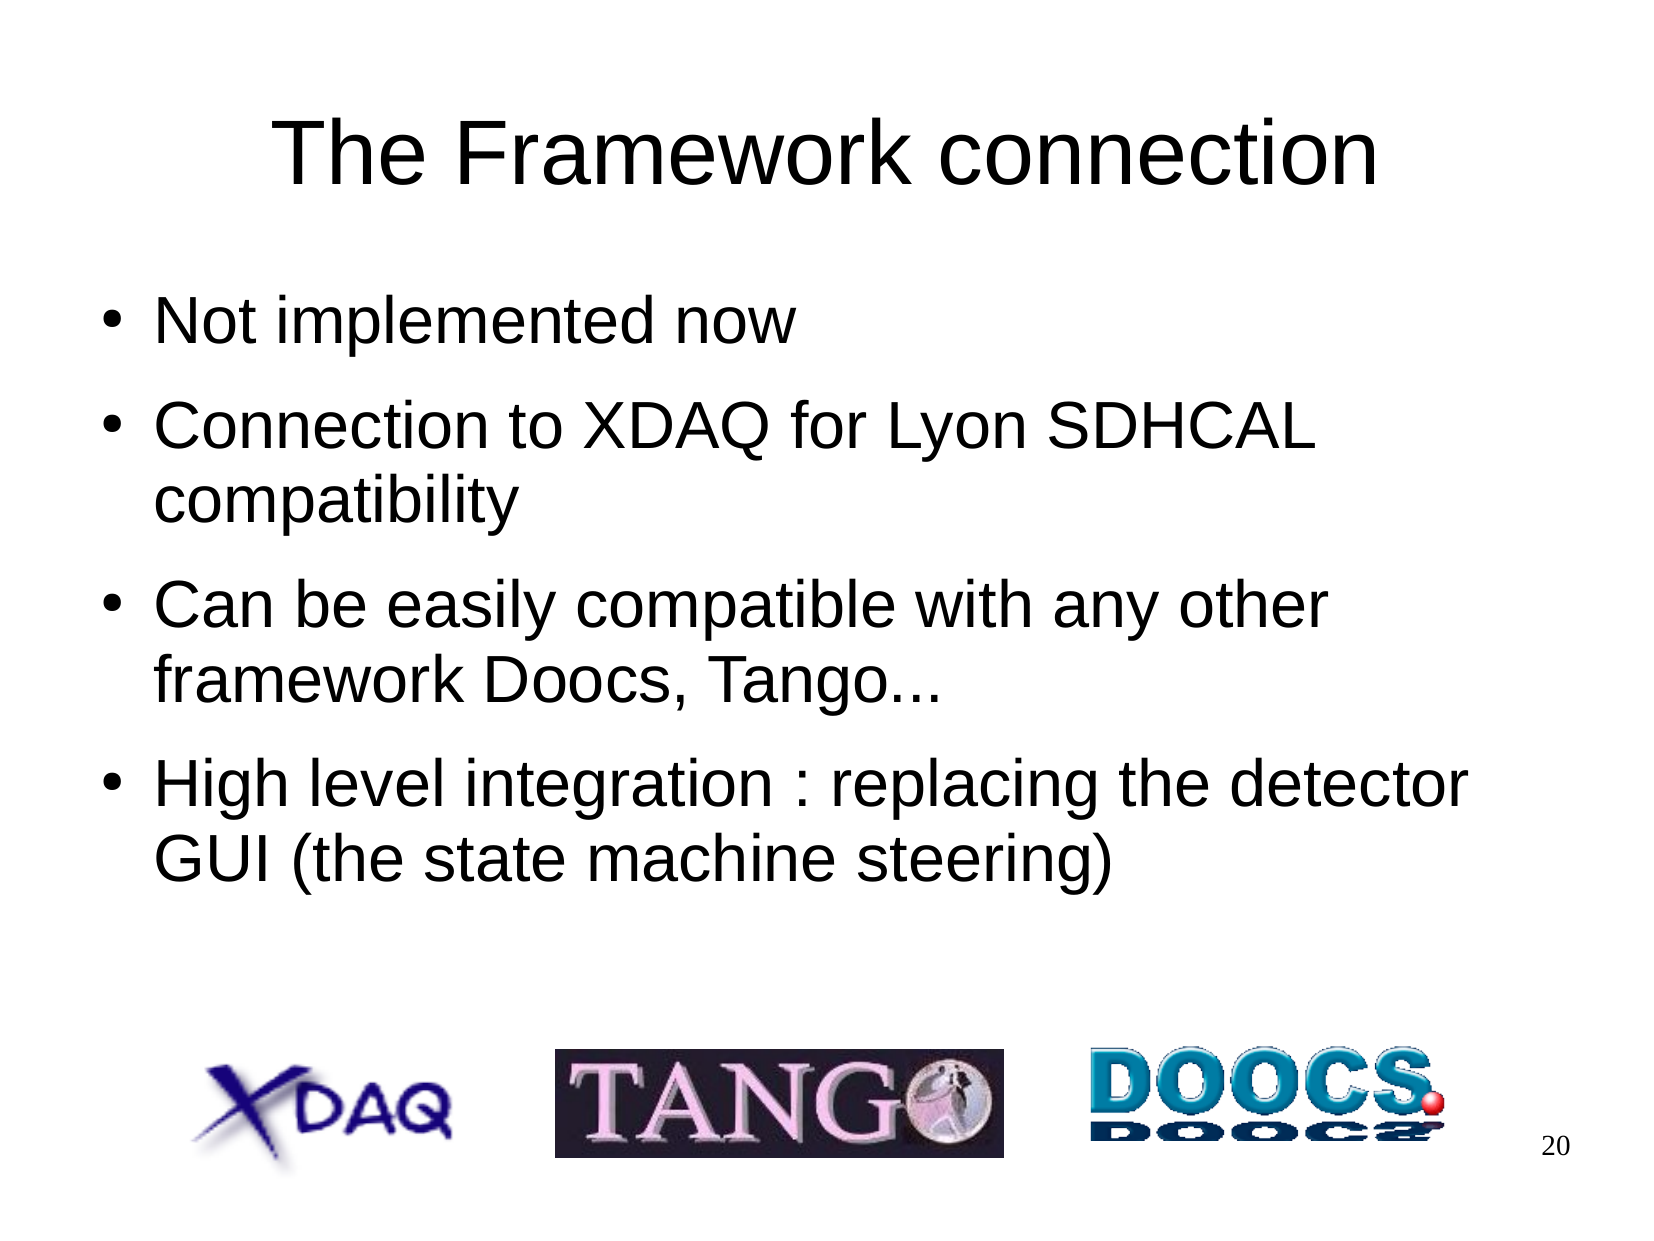

# The Framework connection
Not implemented now
Connection to XDAQ for Lyon SDHCAL compatibility
Can be easily compatible with any other framework Doocs, Tango...
High level integration : replacing the detector GUI (the state machine steering)
20